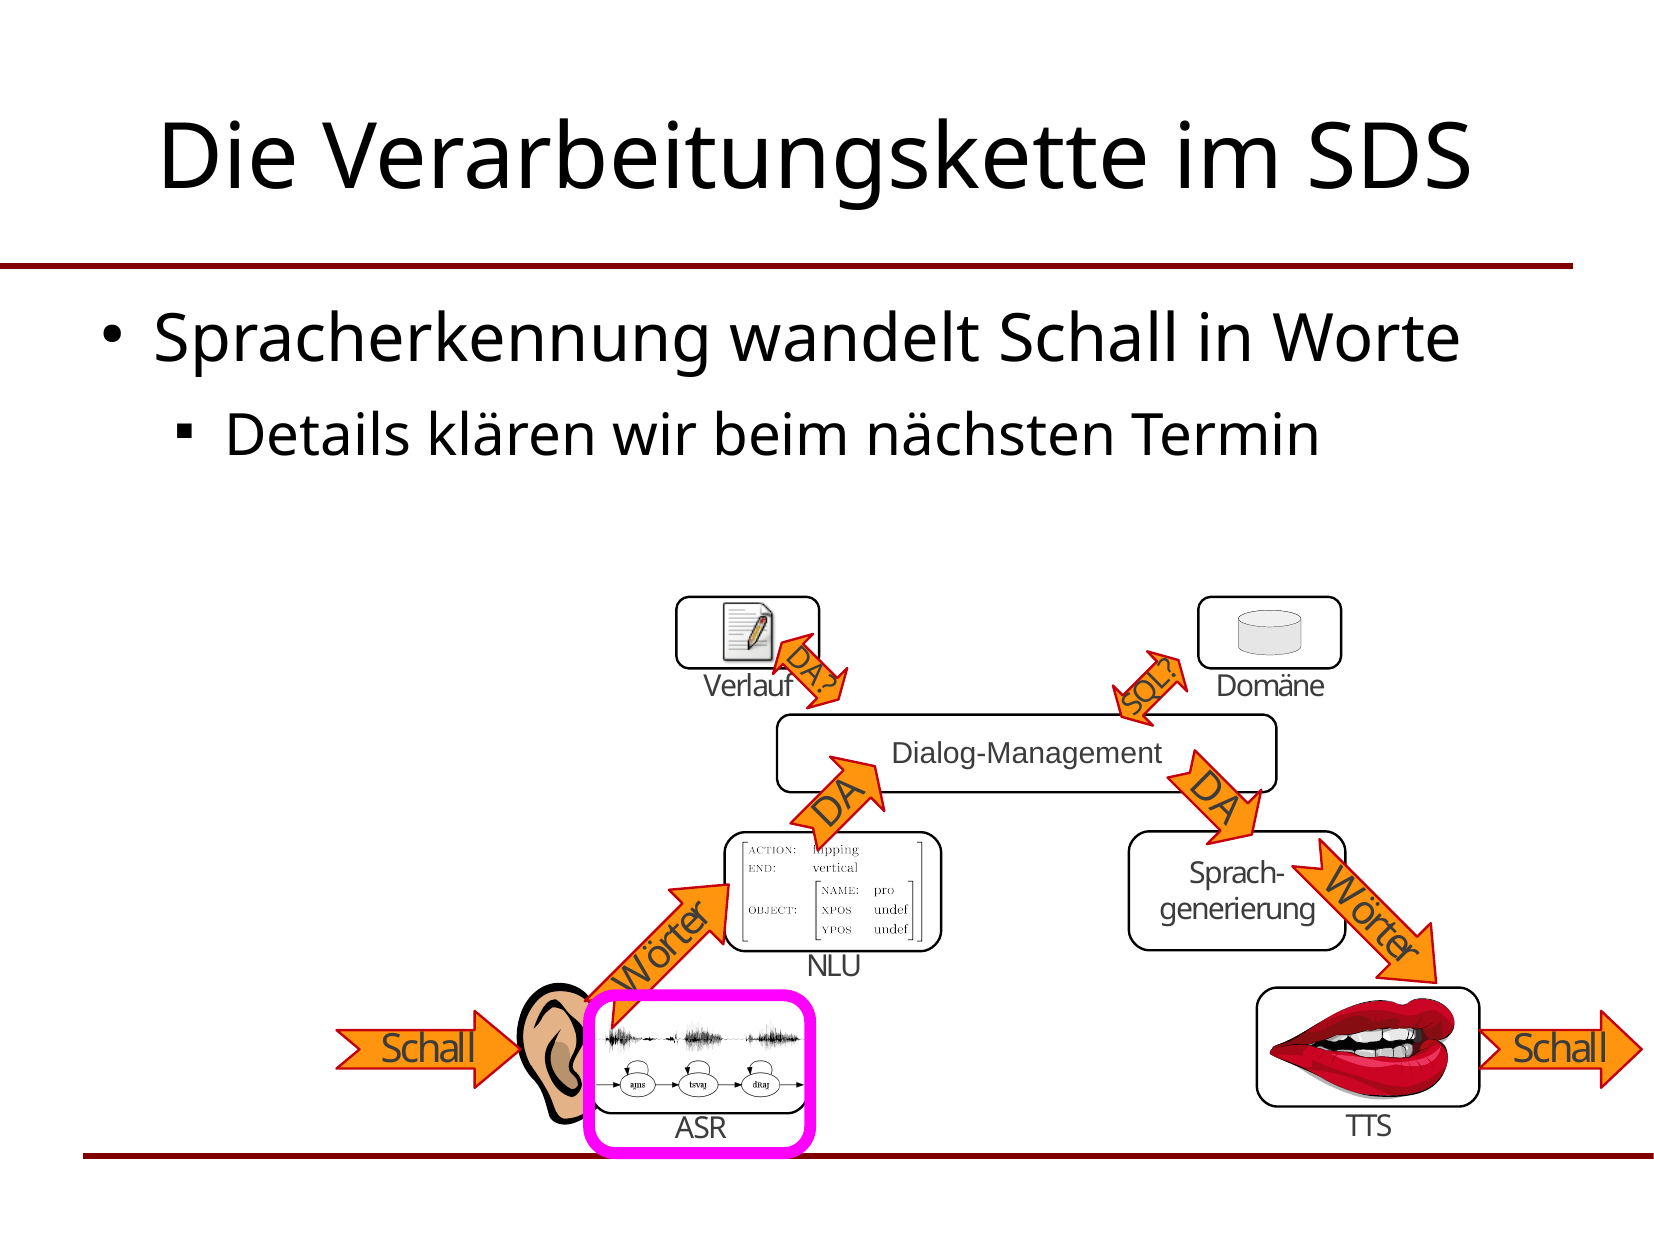

# Die Verarbeitungskette im SDS
Spracherkennung wandelt Schall in Worte
Details klären wir beim nächsten Termin